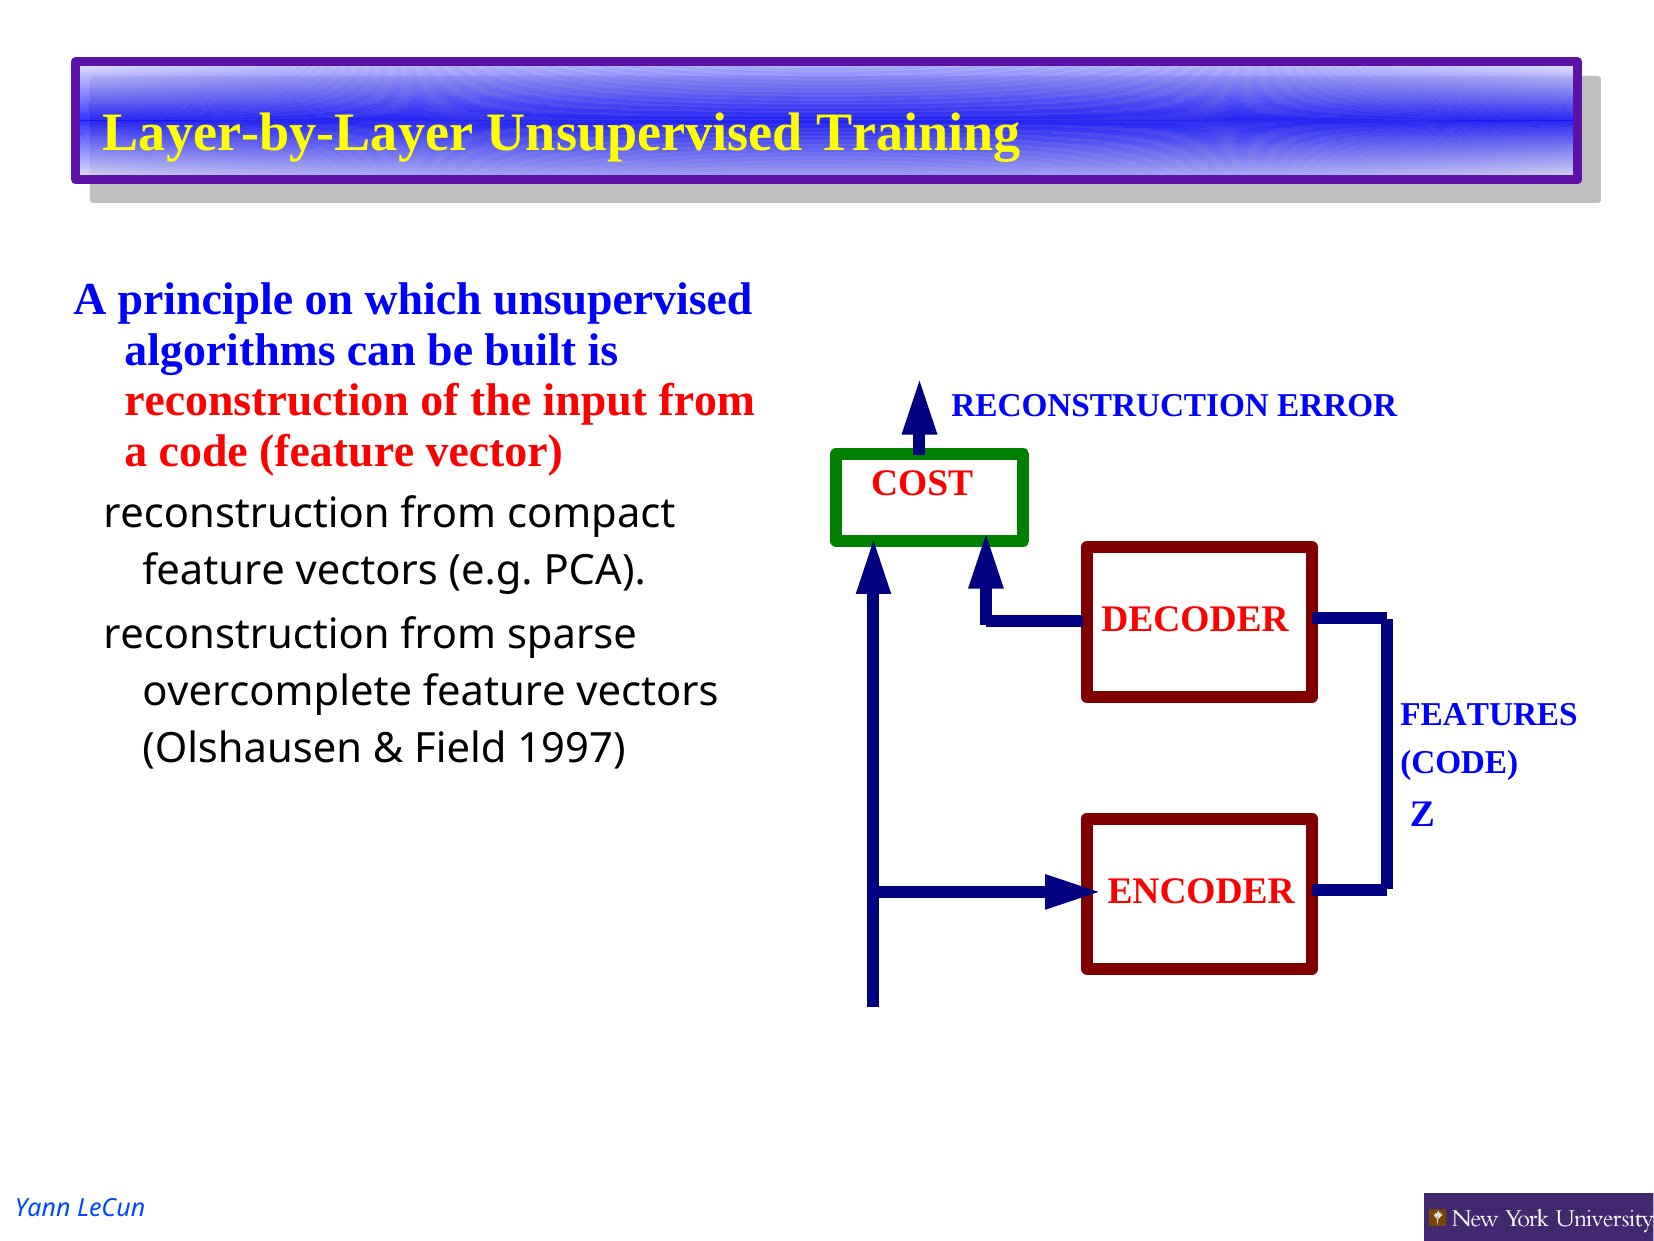

# Layer-by-Layer Unsupervised Training
A principle on which unsupervised algorithms can be built is reconstruction of the input from a code (feature vector)
reconstruction from compact feature vectors (e.g. PCA).
reconstruction from sparse overcomplete feature vectors (Olshausen & Field 1997)
RECONSTRUCTION ERROR
COST
DECODER
FEATURES
(CODE)
 Z
ENCODER